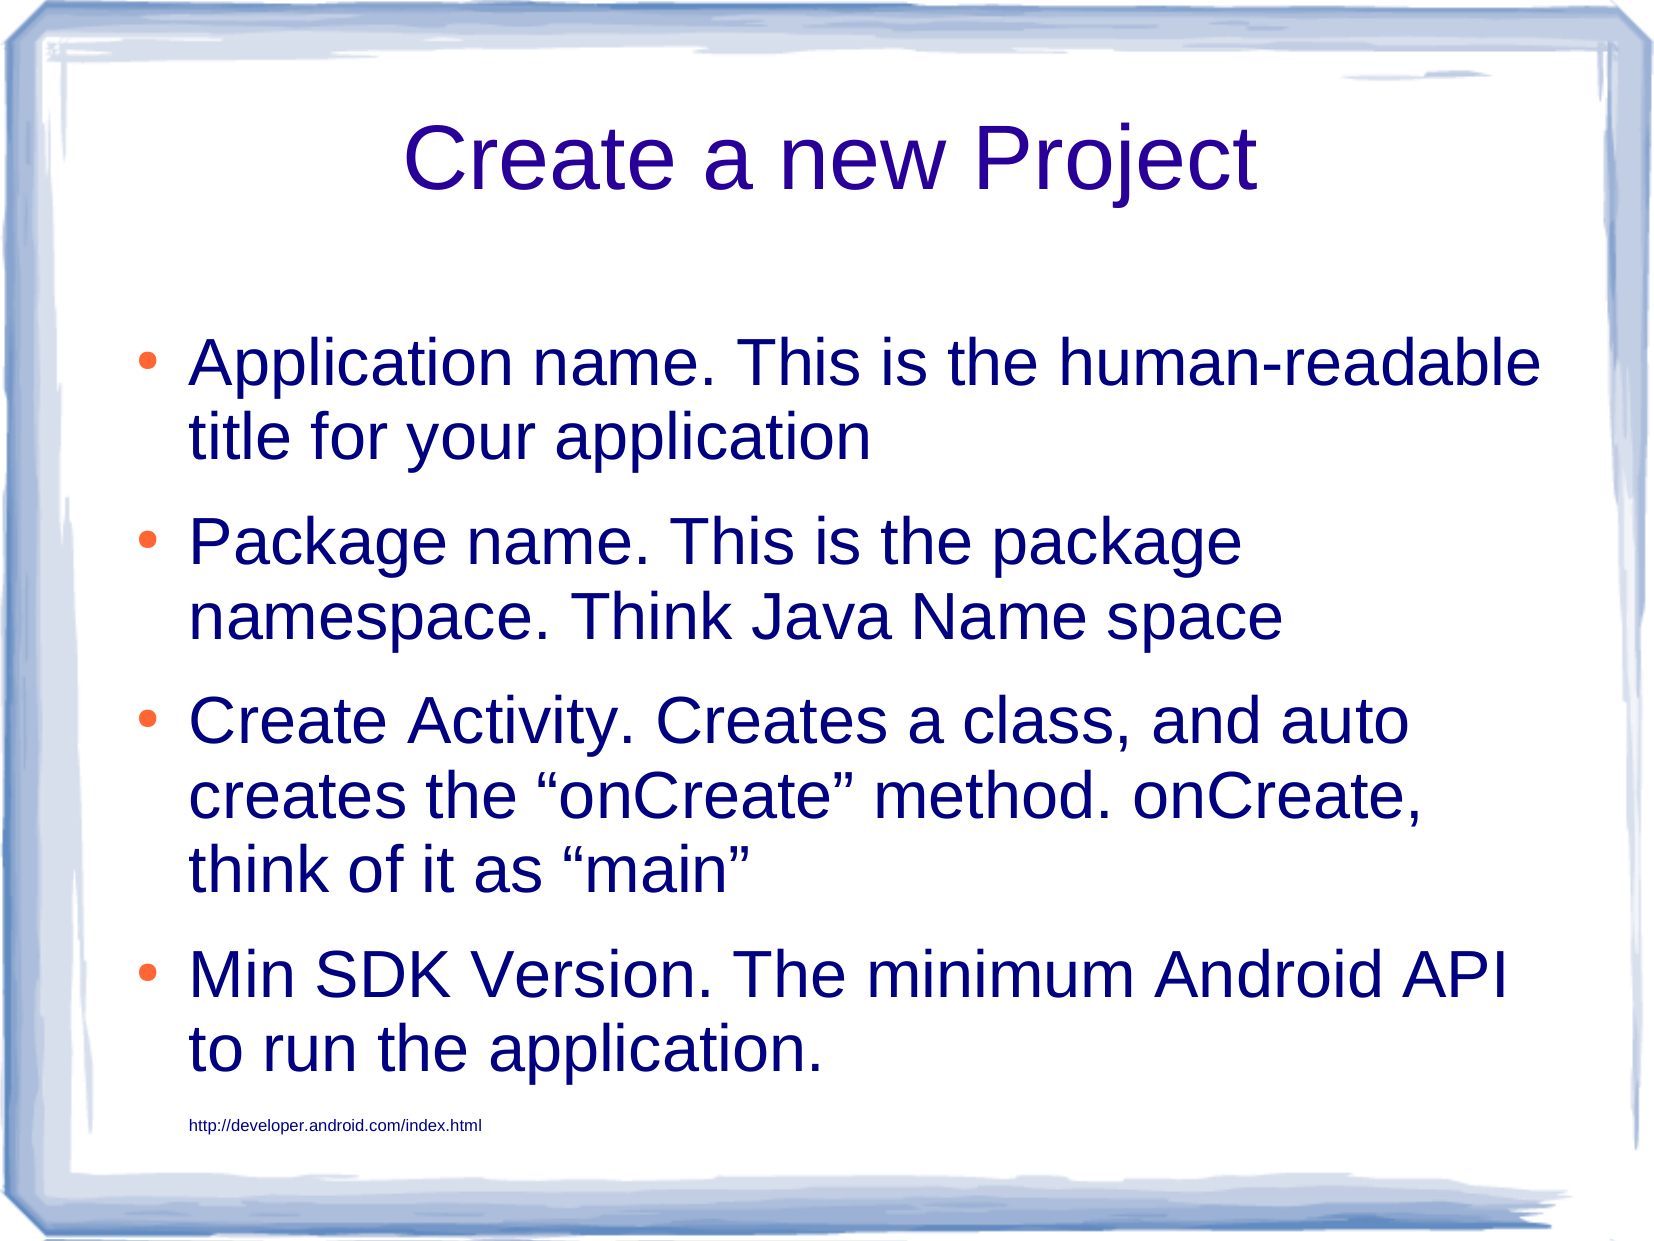

# Create a new Project
Application name. This is the human-readable title for your application
Package name. This is the package namespace. Think Java Name space
Create Activity. Creates a class, and auto creates the “onCreate” method. onCreate, think of it as “main”
Min SDK Version. The minimum Android API to run the application.
http://developer.android.com/index.html